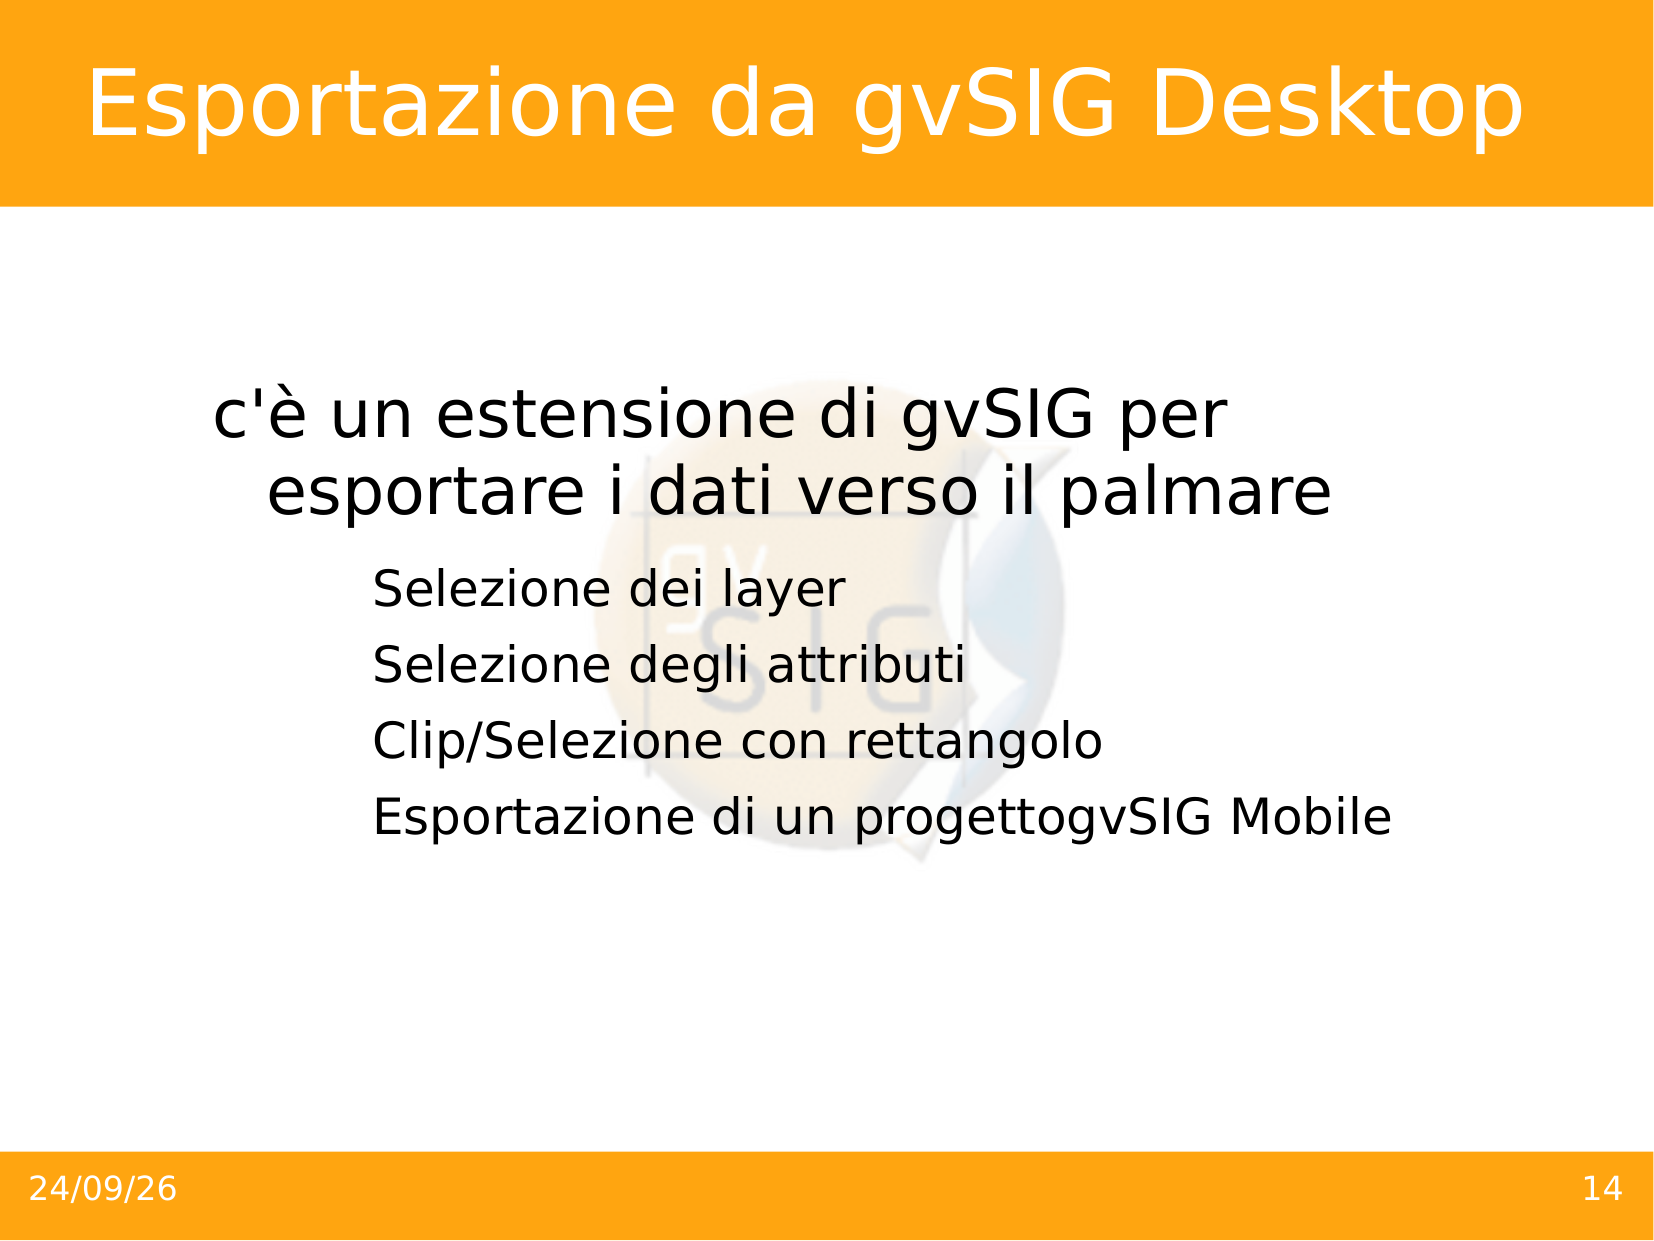

# Esportazione da gvSIG Desktop
c'è un estensione di gvSIG per esportare i dati verso il palmare
Selezione dei layer
Selezione degli attributi
Clip/Selezione con rettangolo
Esportazione di un progettogvSIG Mobile
14